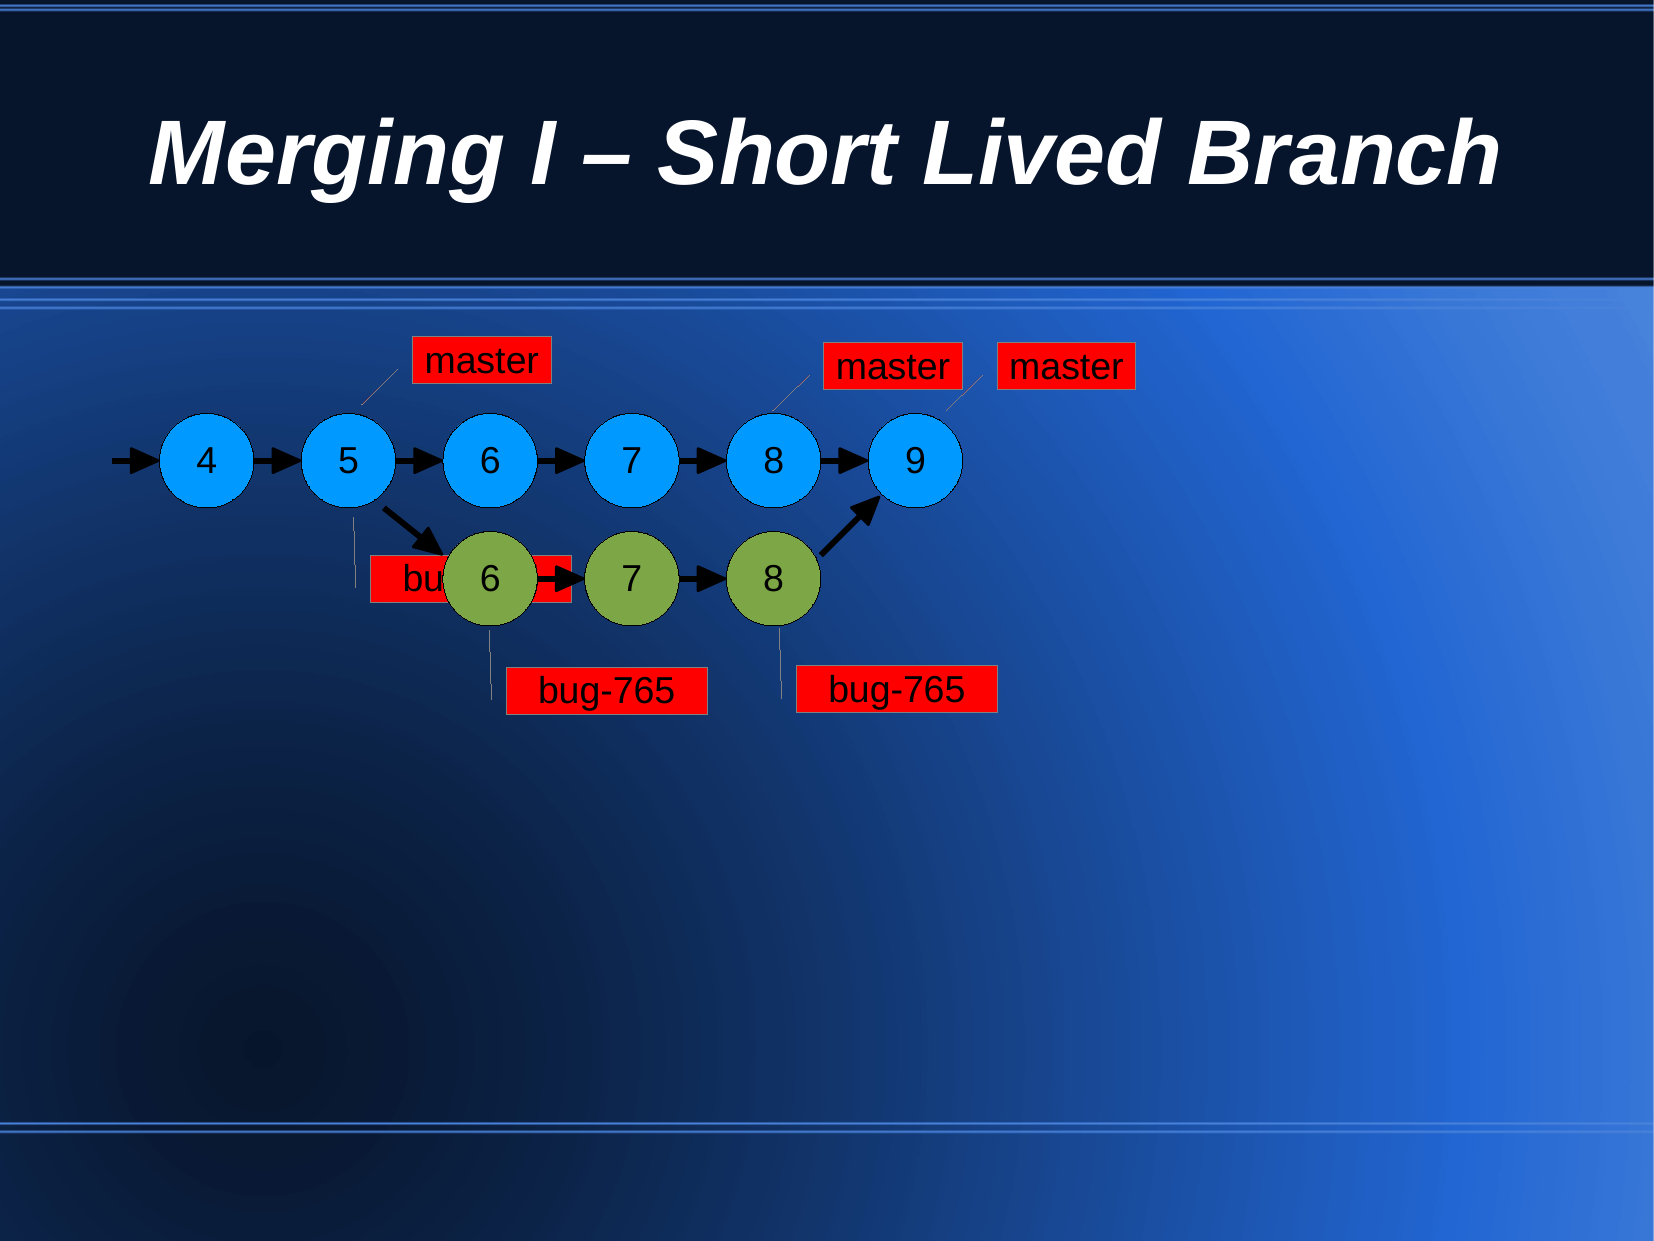

# Merging I – Short Lived Branch
master
master
master
4
5
6
7
8
9
6
7
8
bug-765
bug-765
bug-765